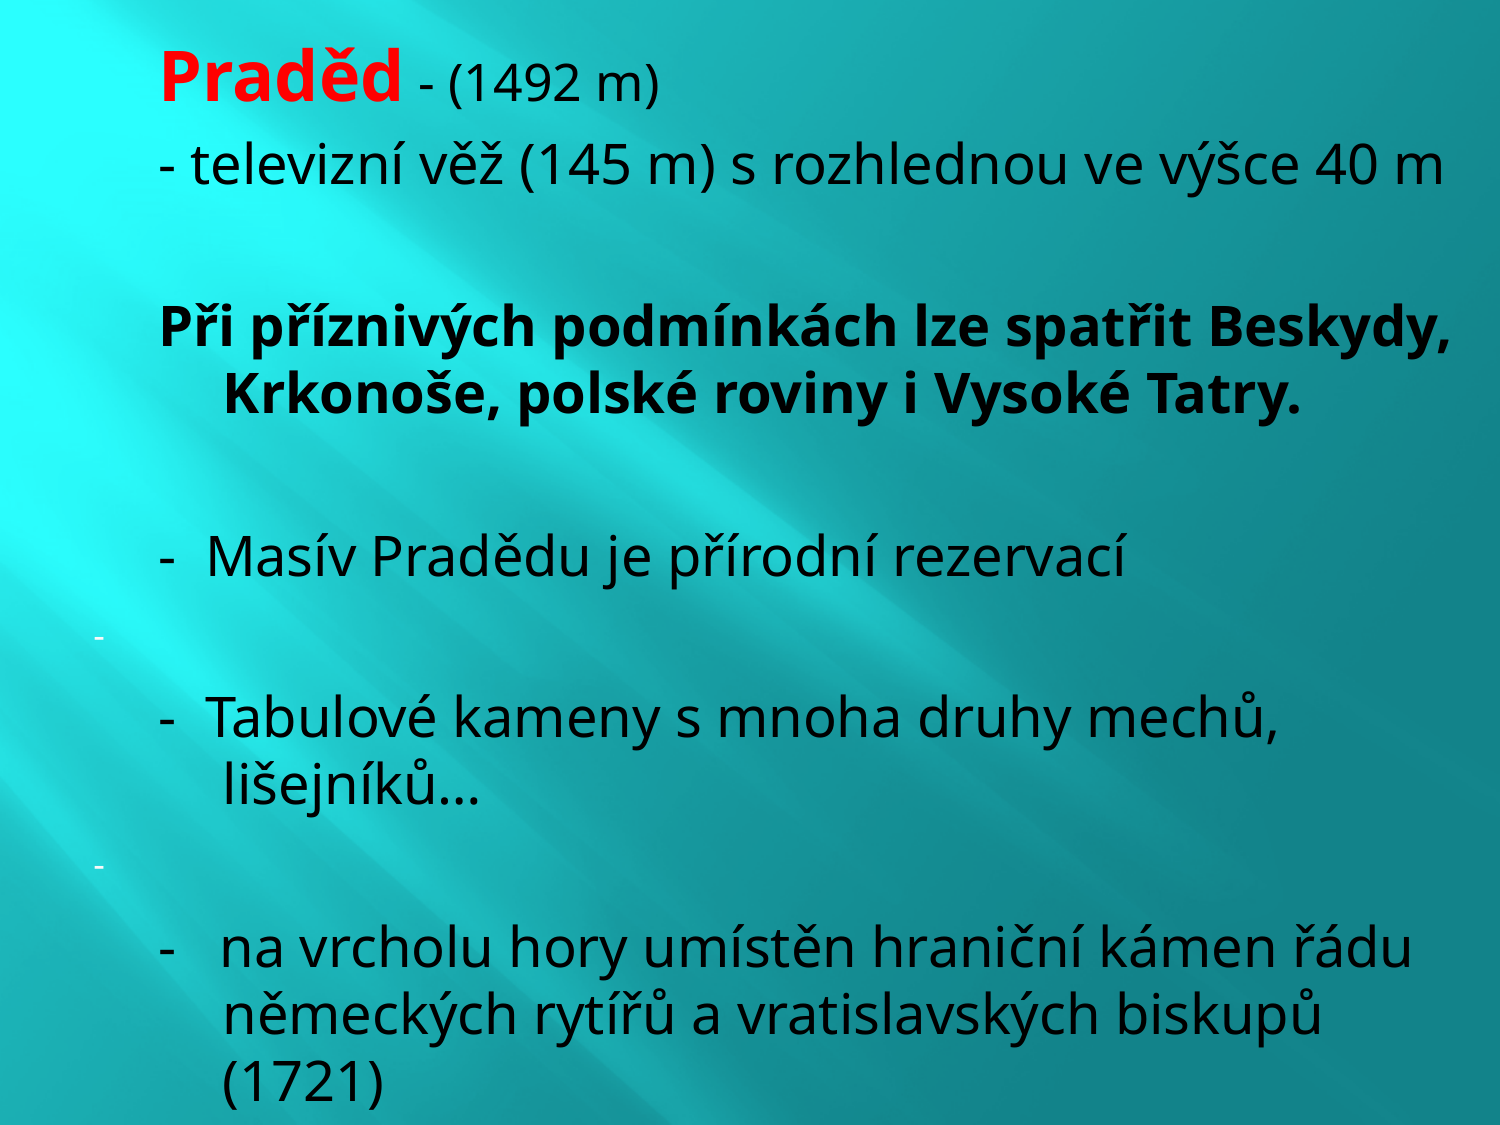

# Praděd - (1492 m)
- televizní věž (145 m) s rozhlednou ve výšce 40 m
Při příznivých podmínkách lze spatřit Beskydy, Krkonoše, polské roviny i Vysoké Tatry.
- Masív Pradědu je přírodní rezervací
- Tabulové kameny s mnoha druhy mechů, lišejníků…
- na vrcholu hory umístěn hraniční kámen řádu německých rytířů a vratislavských biskupů (1721)